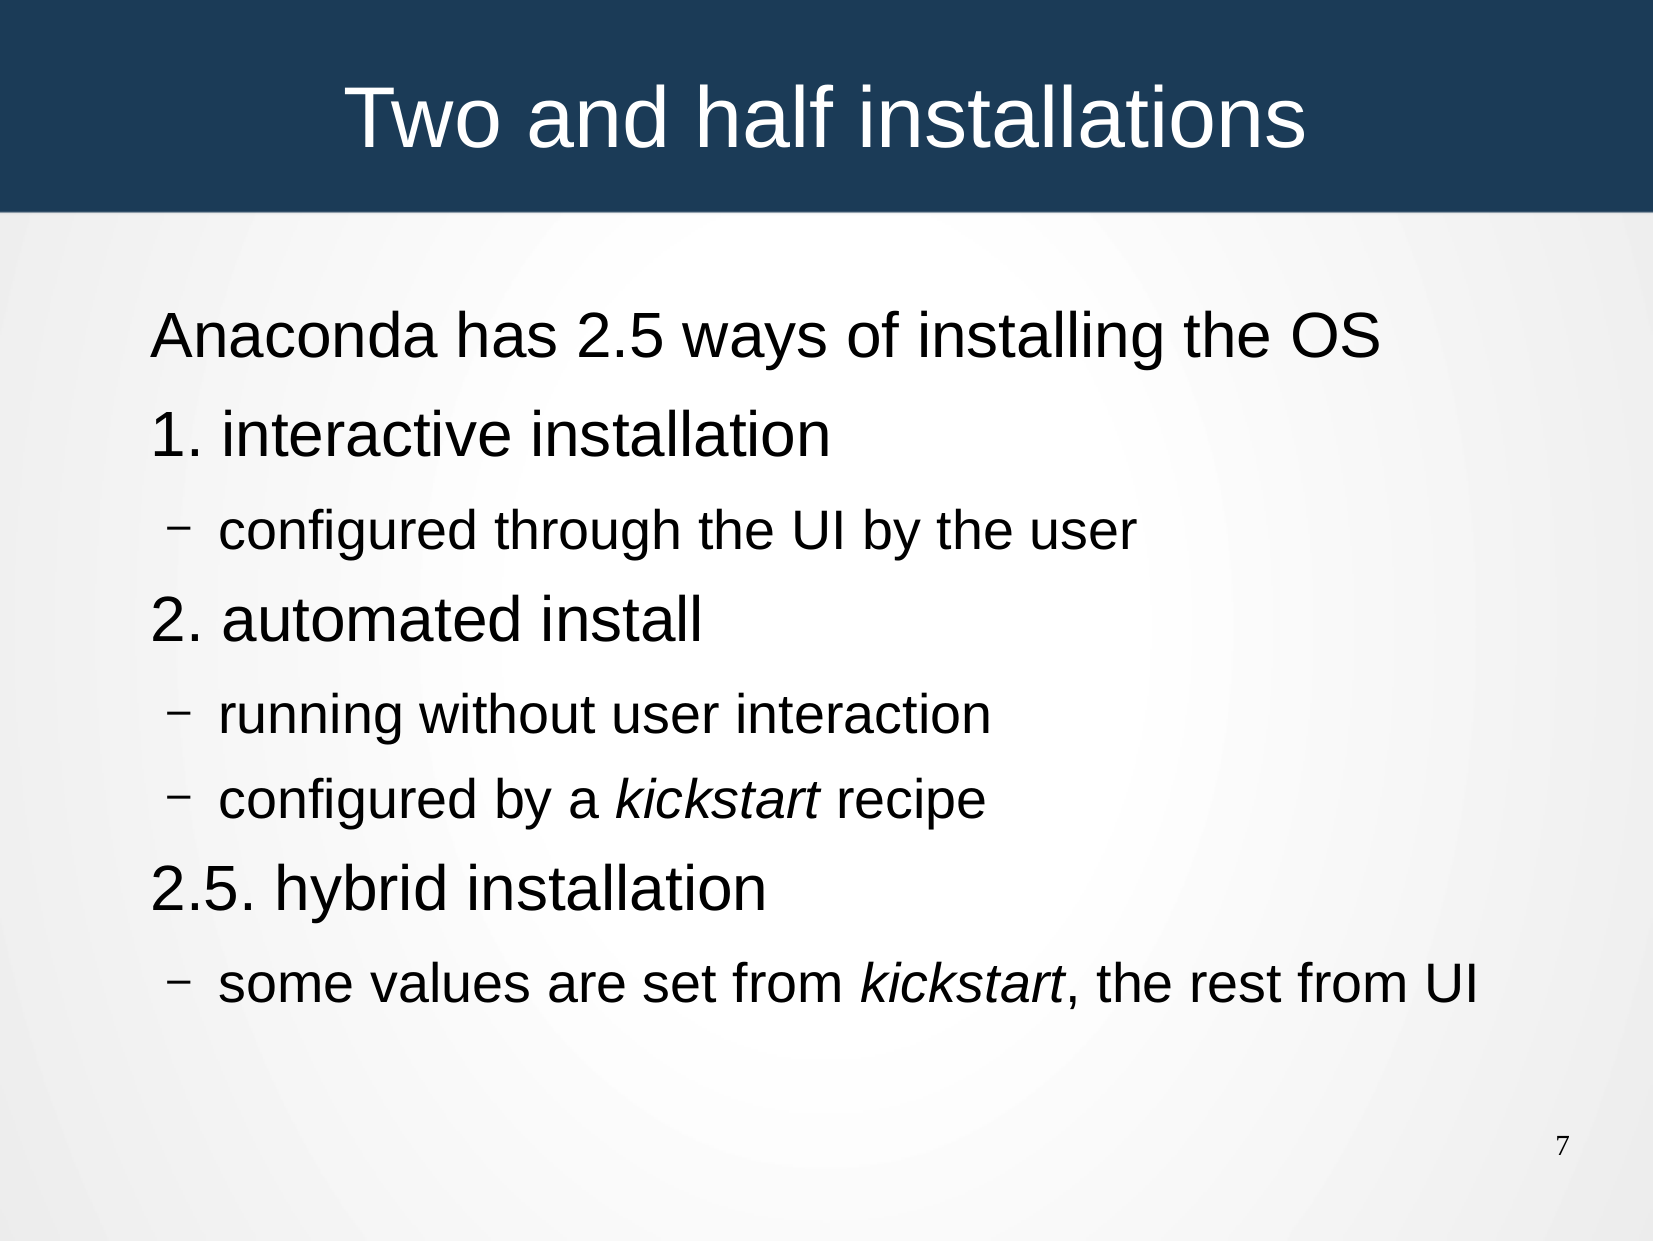

# Two and half installations
Anaconda has 2.5 ways of installing the OS
1. interactive installation
configured through the UI by the user
2. automated install
running without user interaction
configured by a kickstart recipe
2.5. hybrid installation
some values are set from kickstart, the rest from UI
7